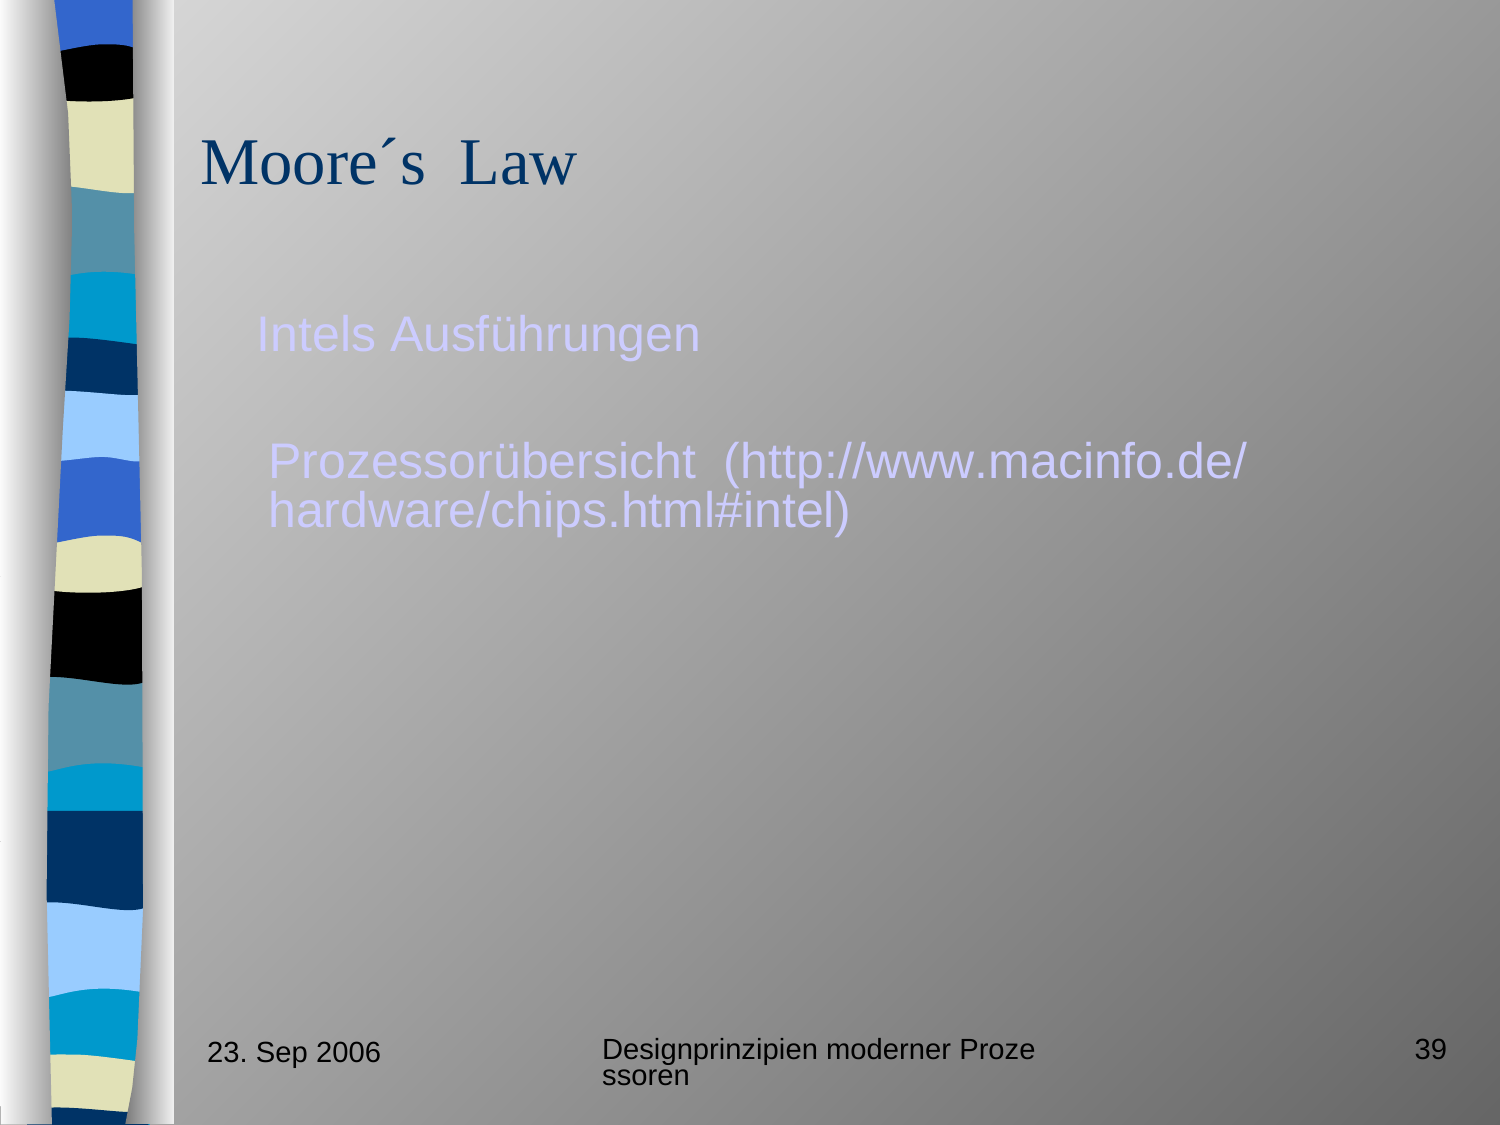

# Moore´s Law
Intels Ausführungen
Prozessorübersicht (http://www.macinfo.de/hardware/chips.html#intel)
Designprinzipien moderner Prozessoren
39